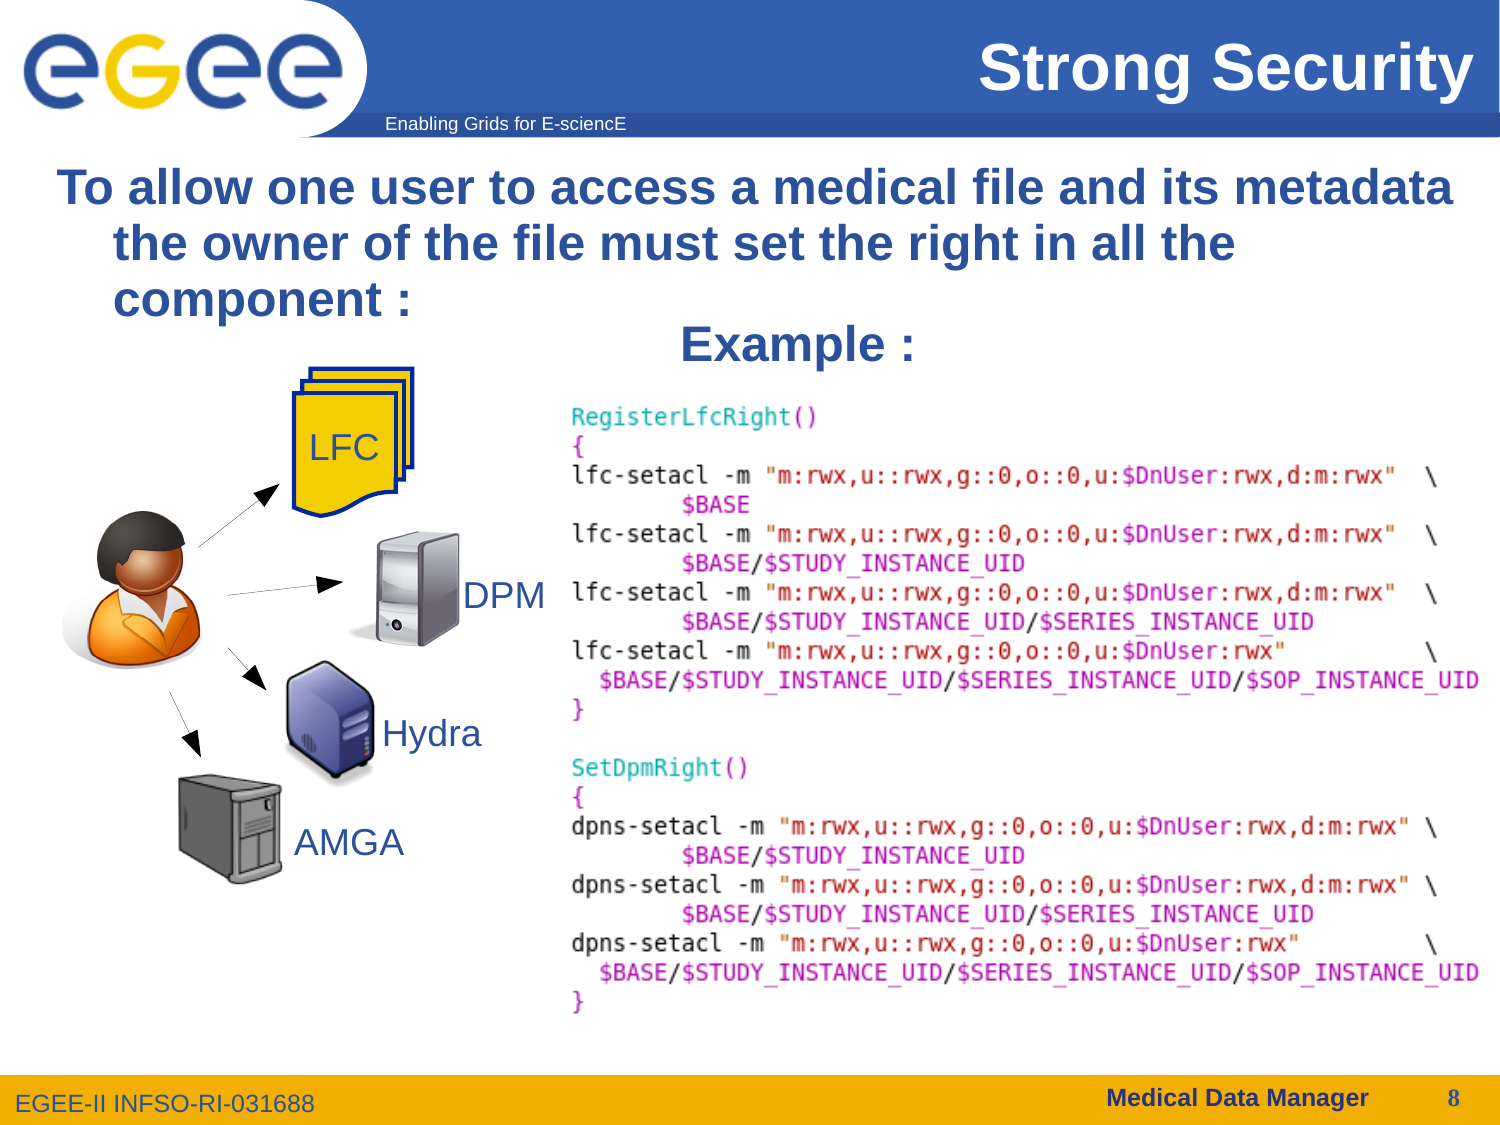

# Strong Security
To allow one user to access a medical file and its metadata the owner of the file must set the right in all the component :
Example :
LFC
DPM
Hydra
AMGA
8